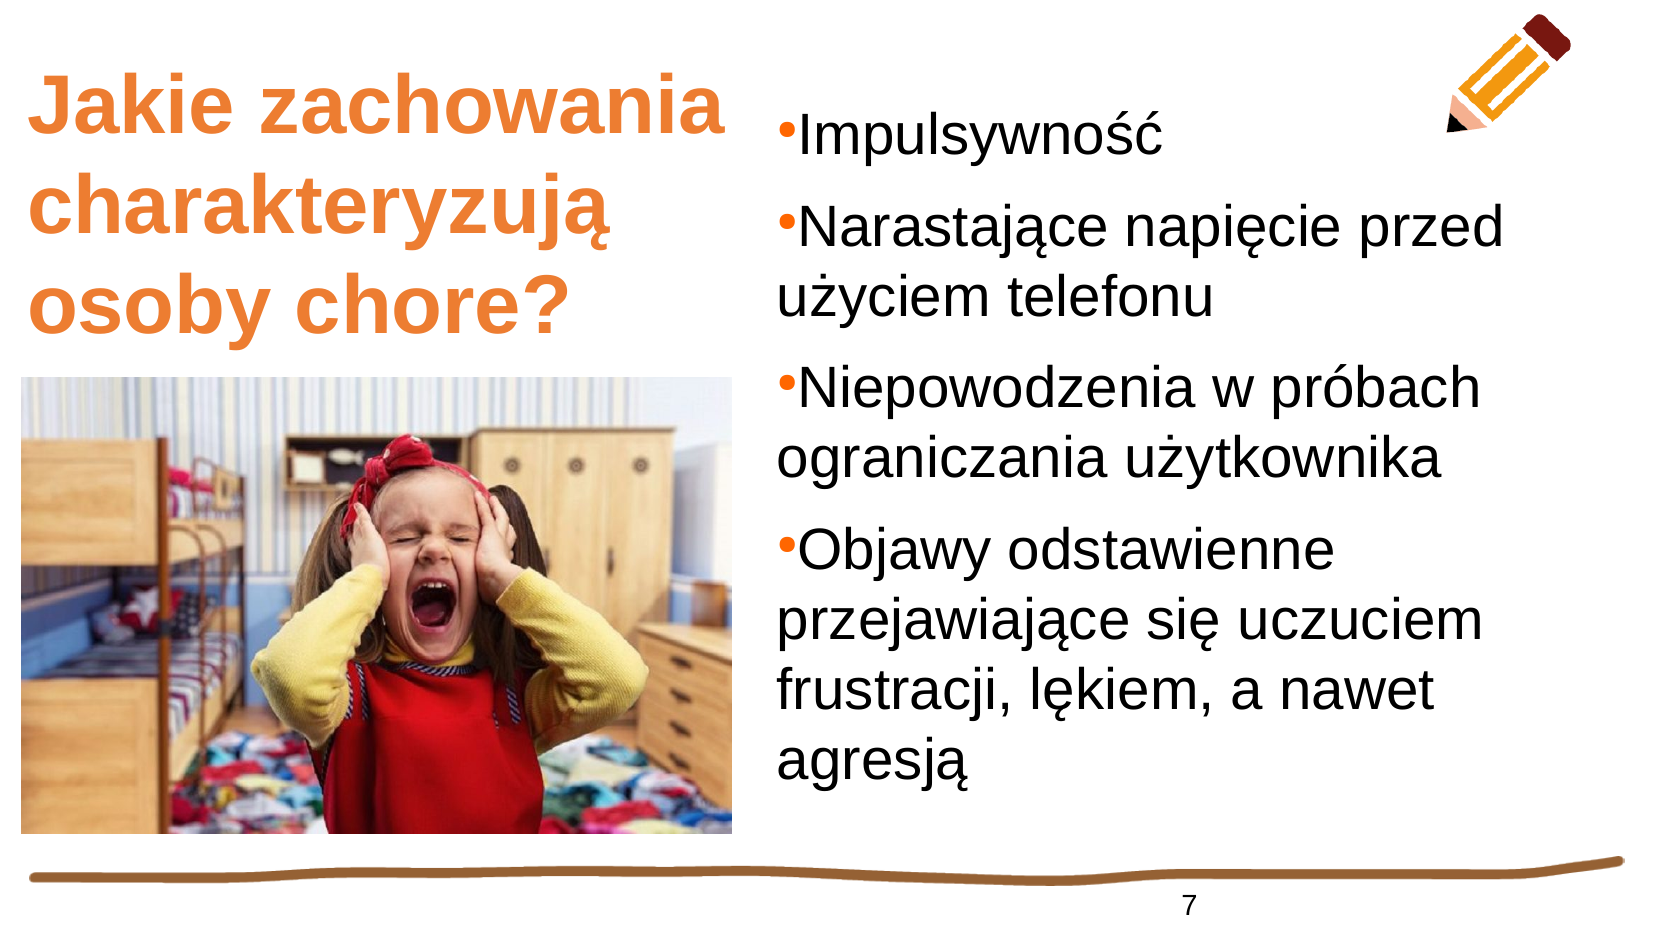

# Jakie zachowania charakteryzują osoby chore?
Impulsywność
Narastające napięcie przed użyciem telefonu
Niepowodzenia w próbach ograniczania użytkownika
Objawy odstawienne przejawiające się uczuciem frustracji, lękiem, a nawet agresją